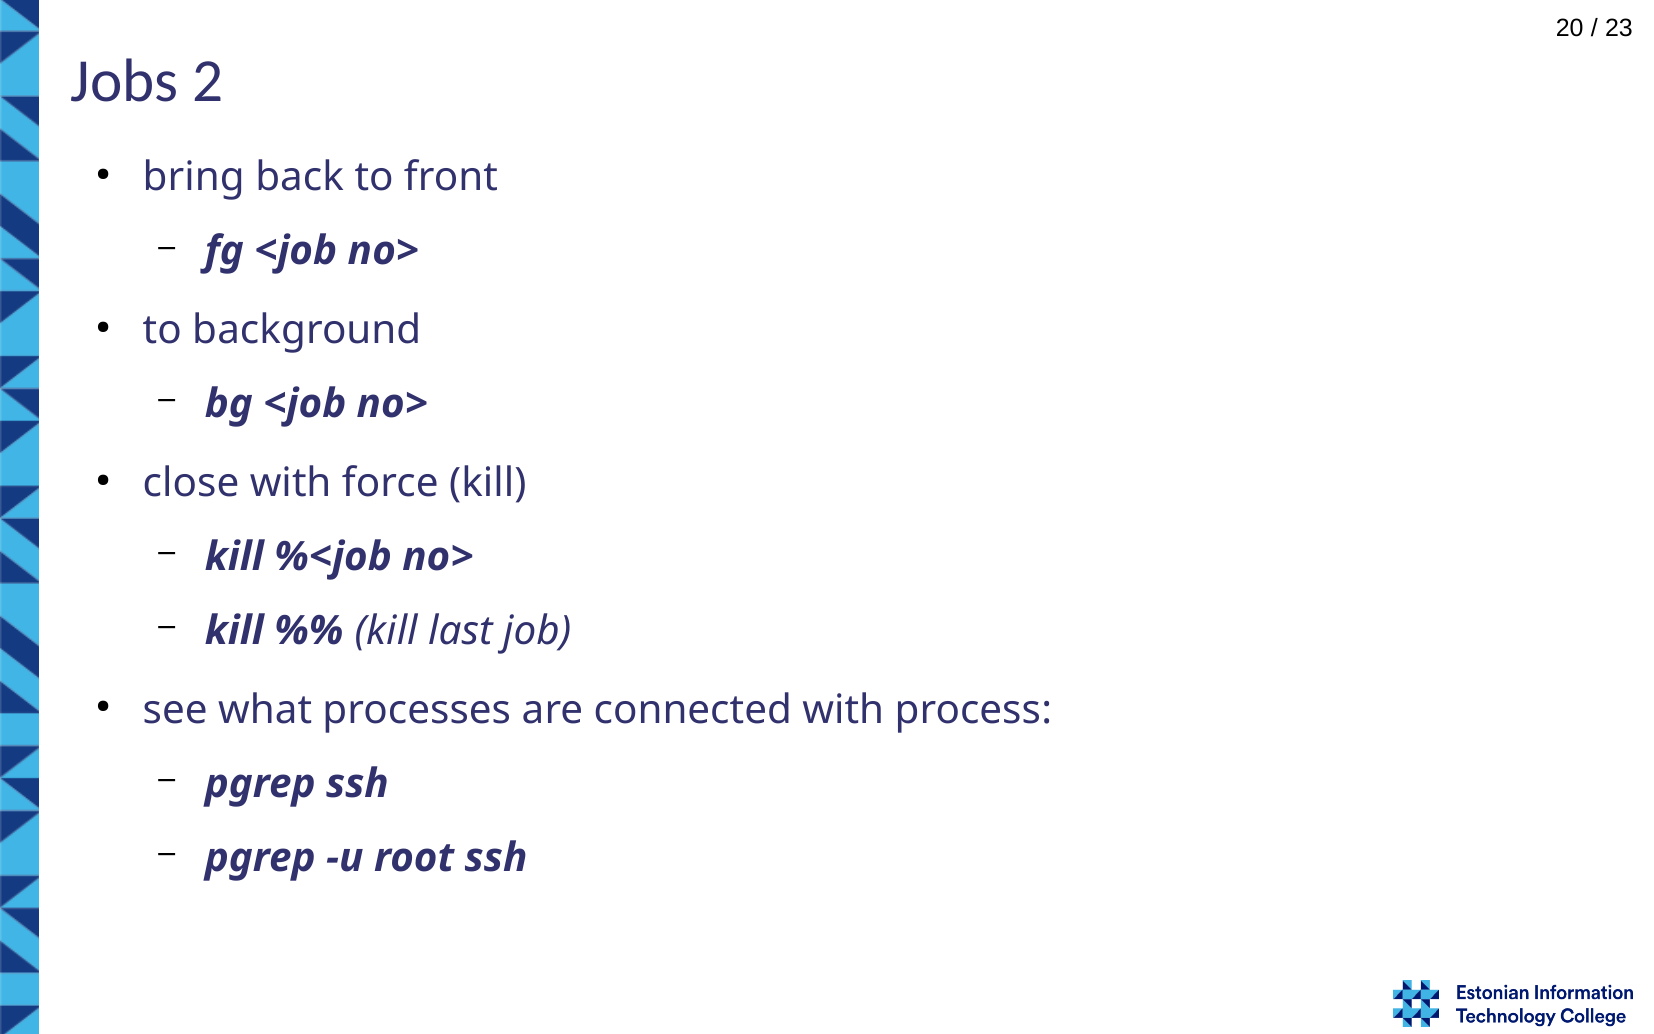

# Jobs 2
bring back to front
fg <job no>
to background
bg <job no>
close with force (kill)
kill %<job no>
kill %% (kill last job)
see what processes are connected with process:
pgrep ssh
pgrep -u root ssh